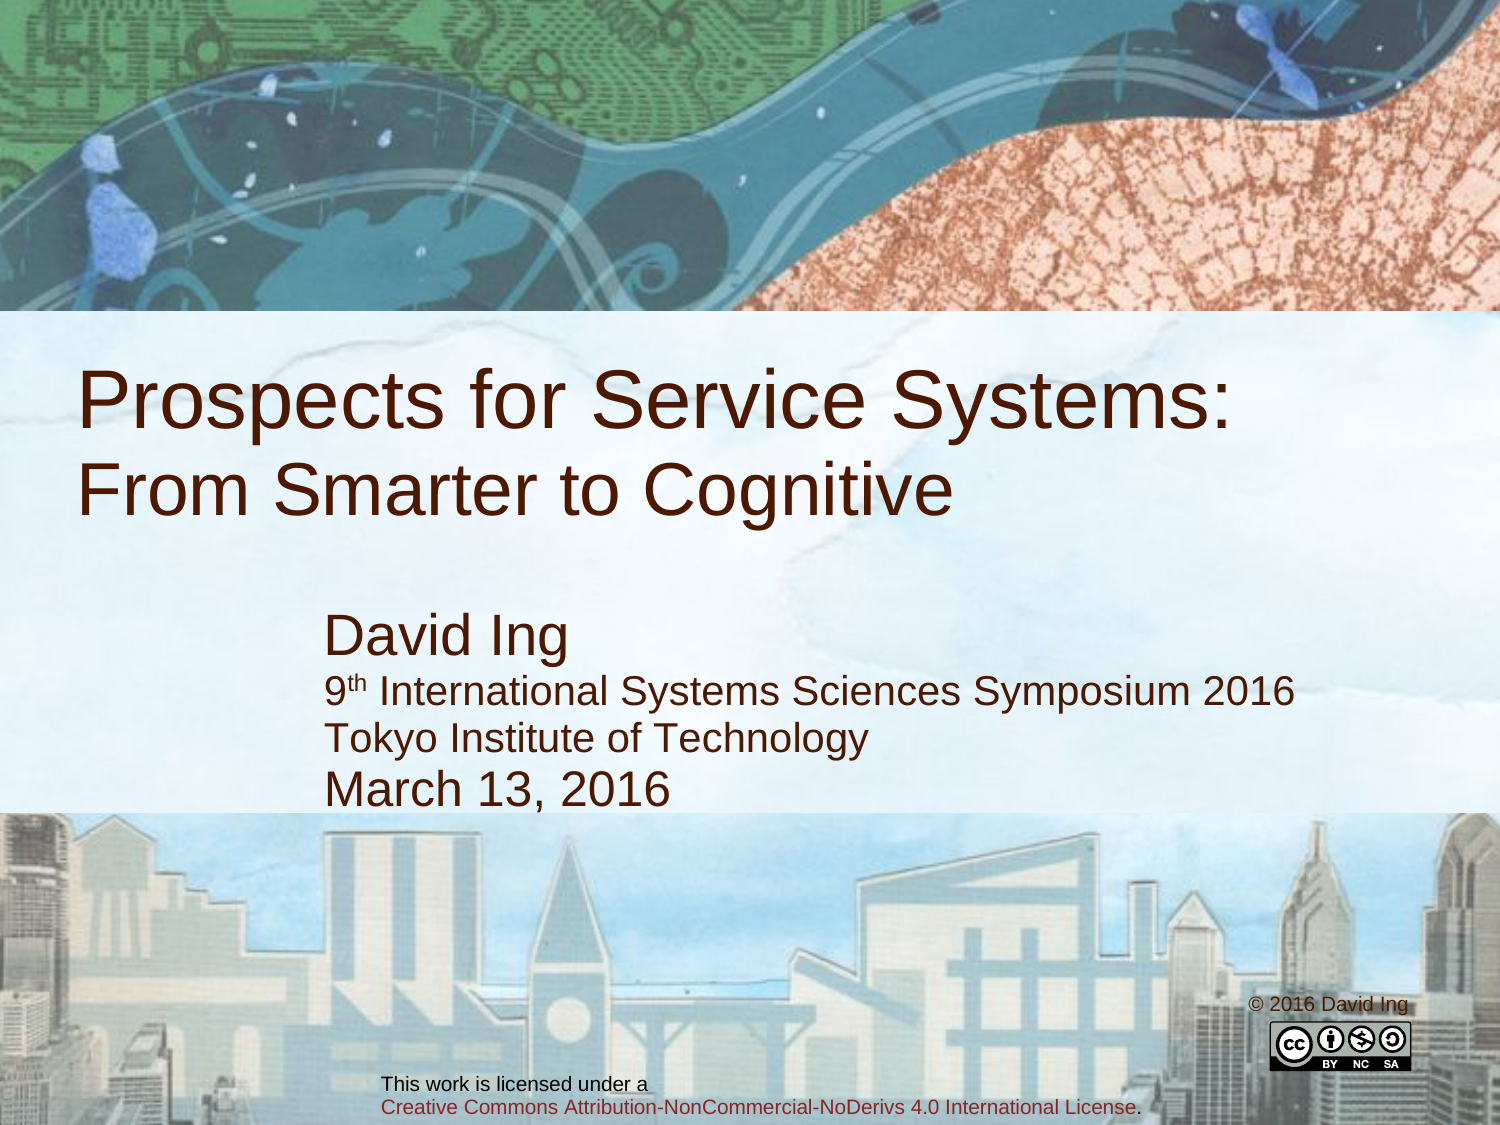

# Prospects for Service Systems: From Smarter to Cognitive
David Ing
9th International Systems Sciences Symposium 2016
Tokyo Institute of Technology
March 13, 2016
1
Prospects for Service Systems: From Smarter to Cognitive
March 2016